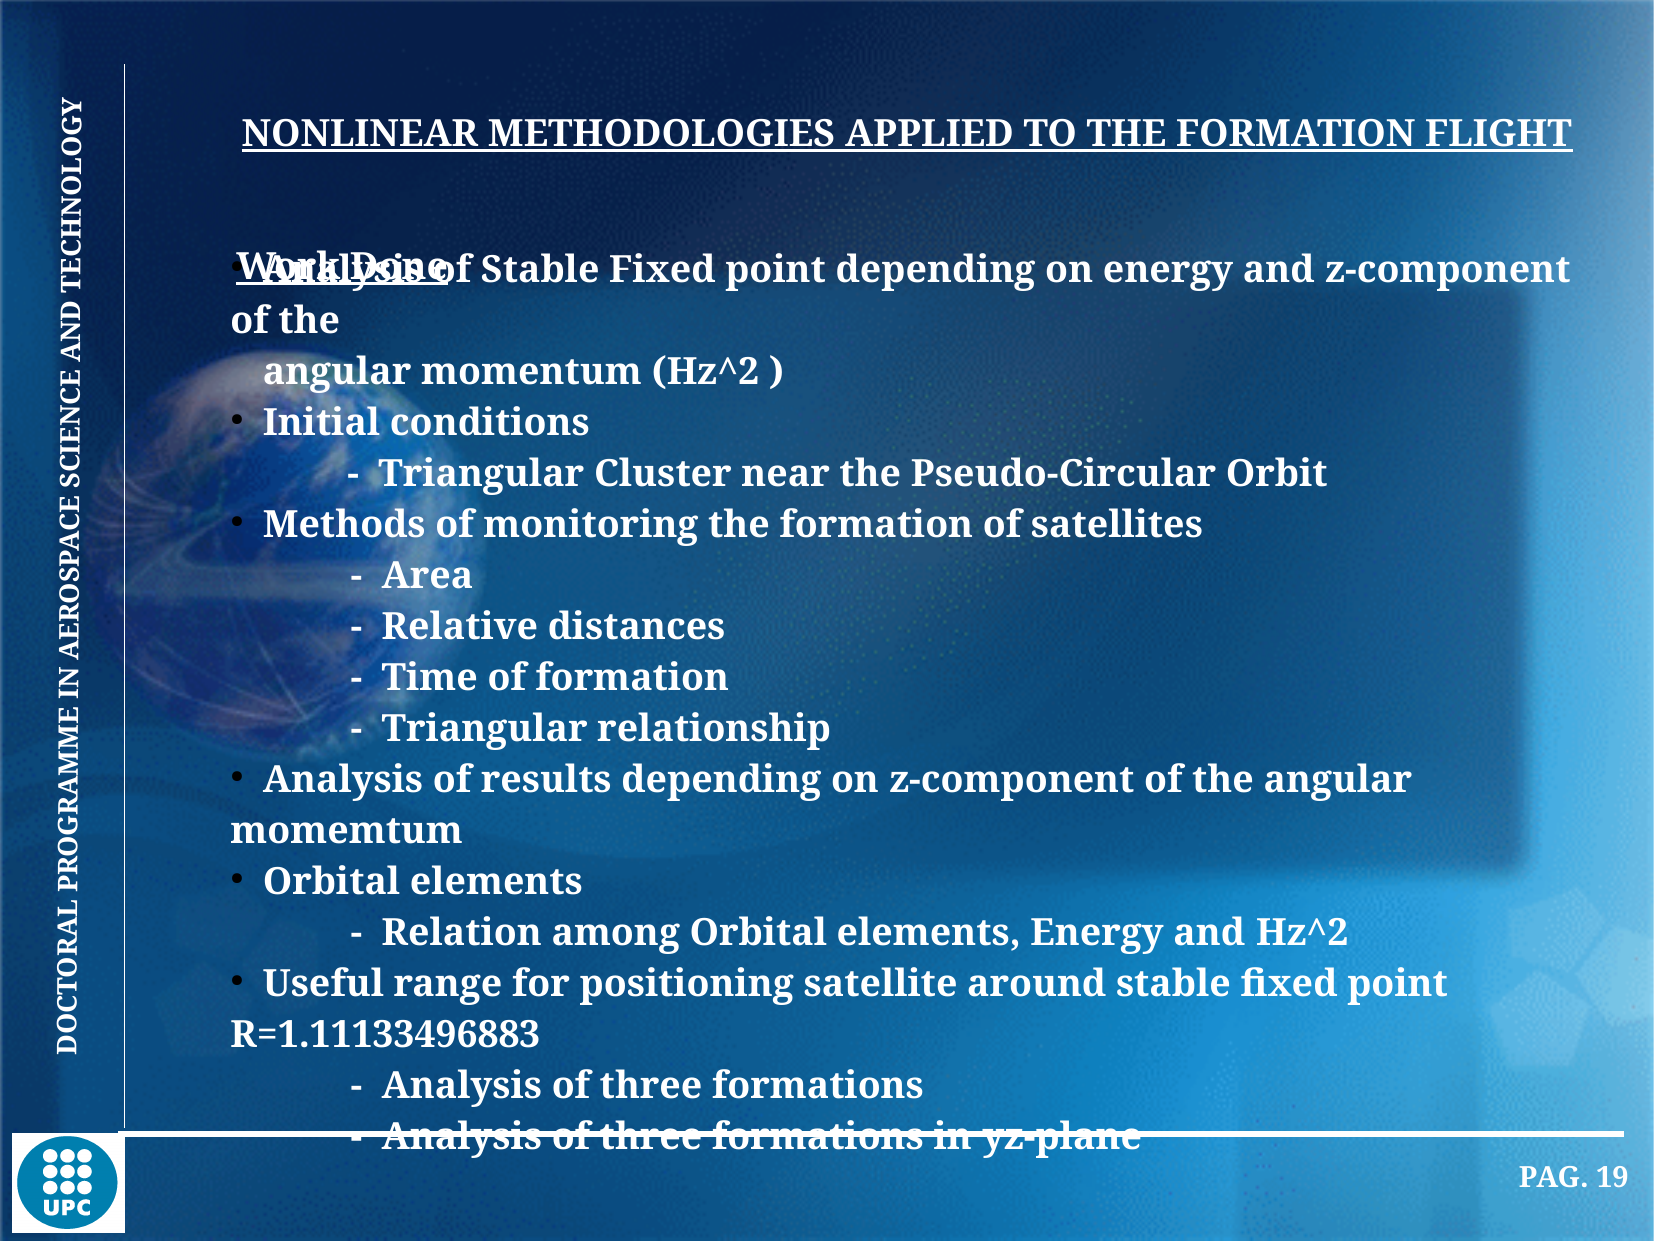

NONLINEAR METHODOLOGIES APPLIED TO THE FORMATION FLIGHT
# Analysis of Stable Fixed point depending on energy and z-component of the
 angular momentum (Hz^2 )
 Initial conditions
 - Triangular Cluster near the Pseudo-Circular Orbit
 Methods of monitoring the formation of satellites
 - Area
 - Relative distances
 - Time of formation
 - Triangular relationship
 Analysis of results depending on z-component of the angular momemtum
 Orbital elements
 - Relation among Orbital elements, Energy and Hz^2
 Useful range for positioning satellite around stable fixed point R=1.11133496883
 - Analysis of three formations
 - Analysis of three formations in yz-plane
Work Done
DOCTORAL PROGRAMME IN AEROSPACE SCIENCE AND TECHNOLOGY
PAG. 19